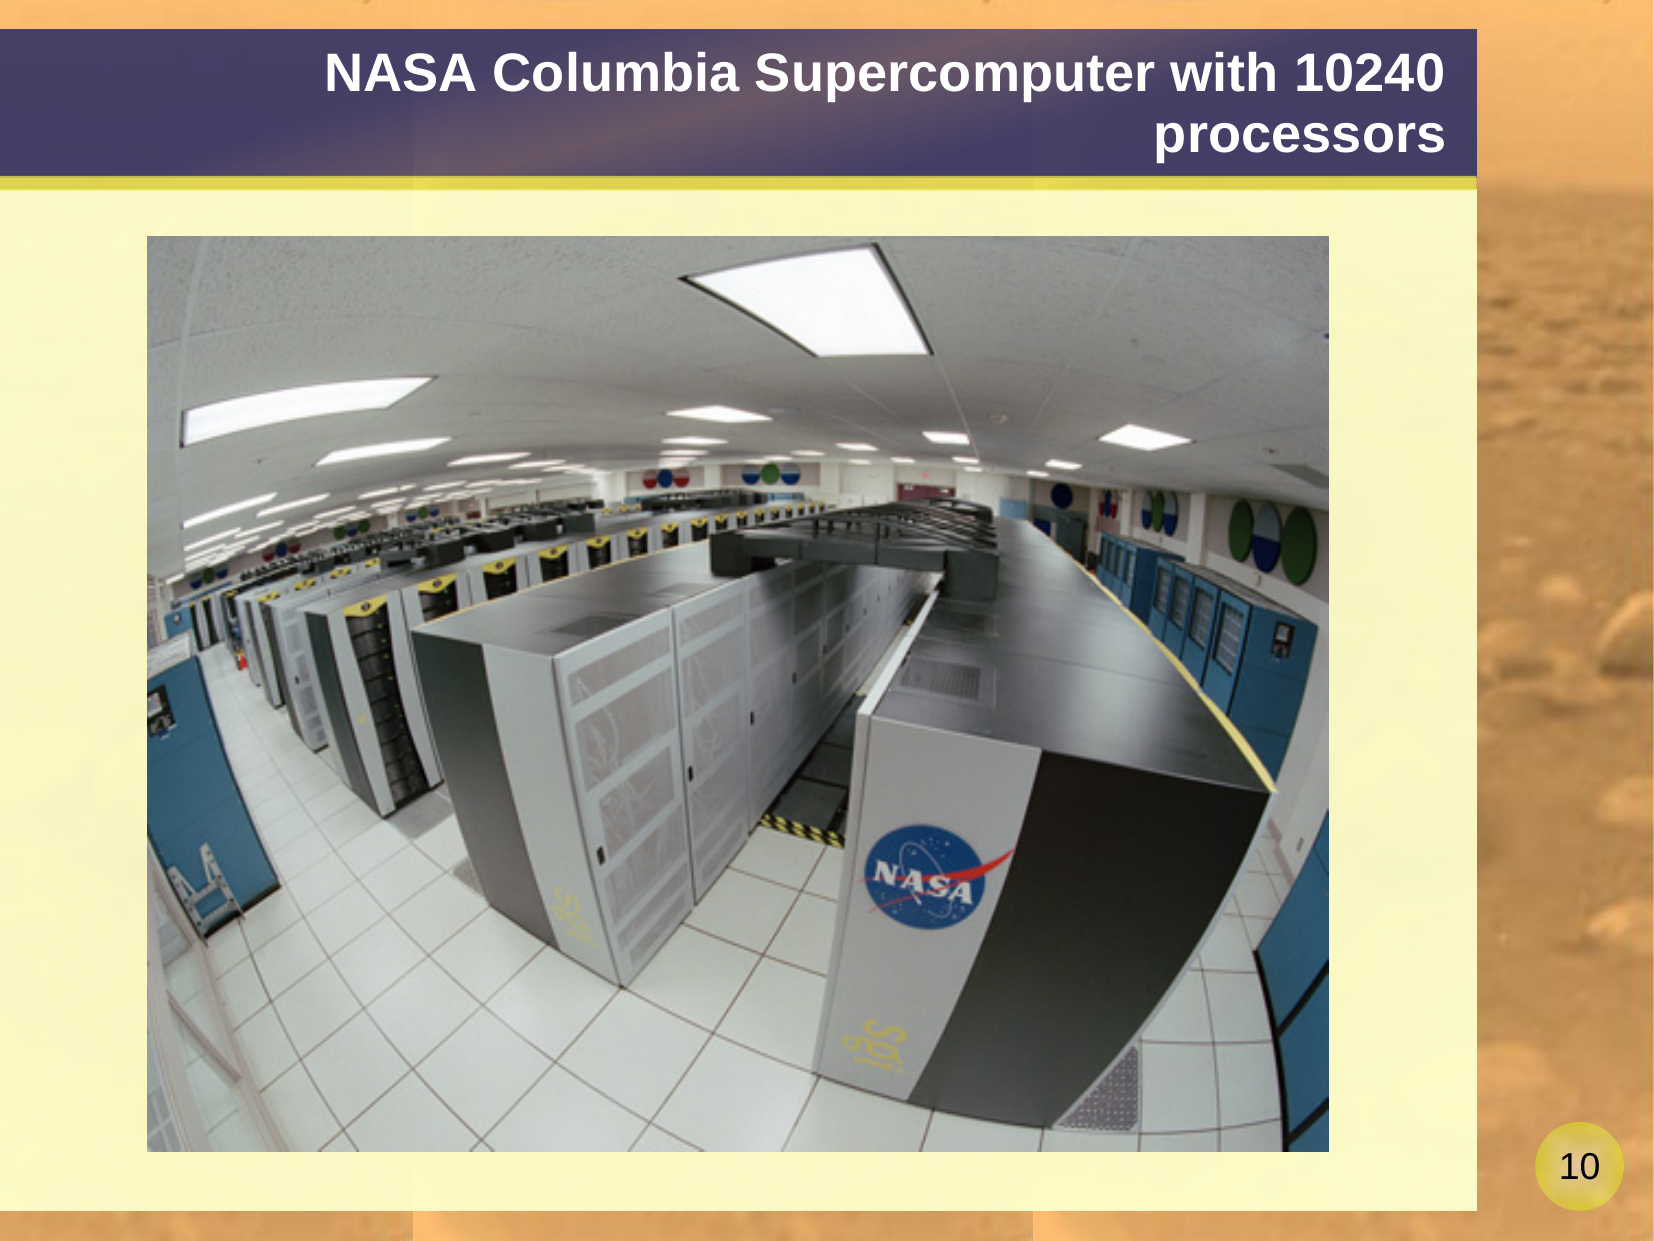

# NASA Columbia Supercomputer with 10240 processors